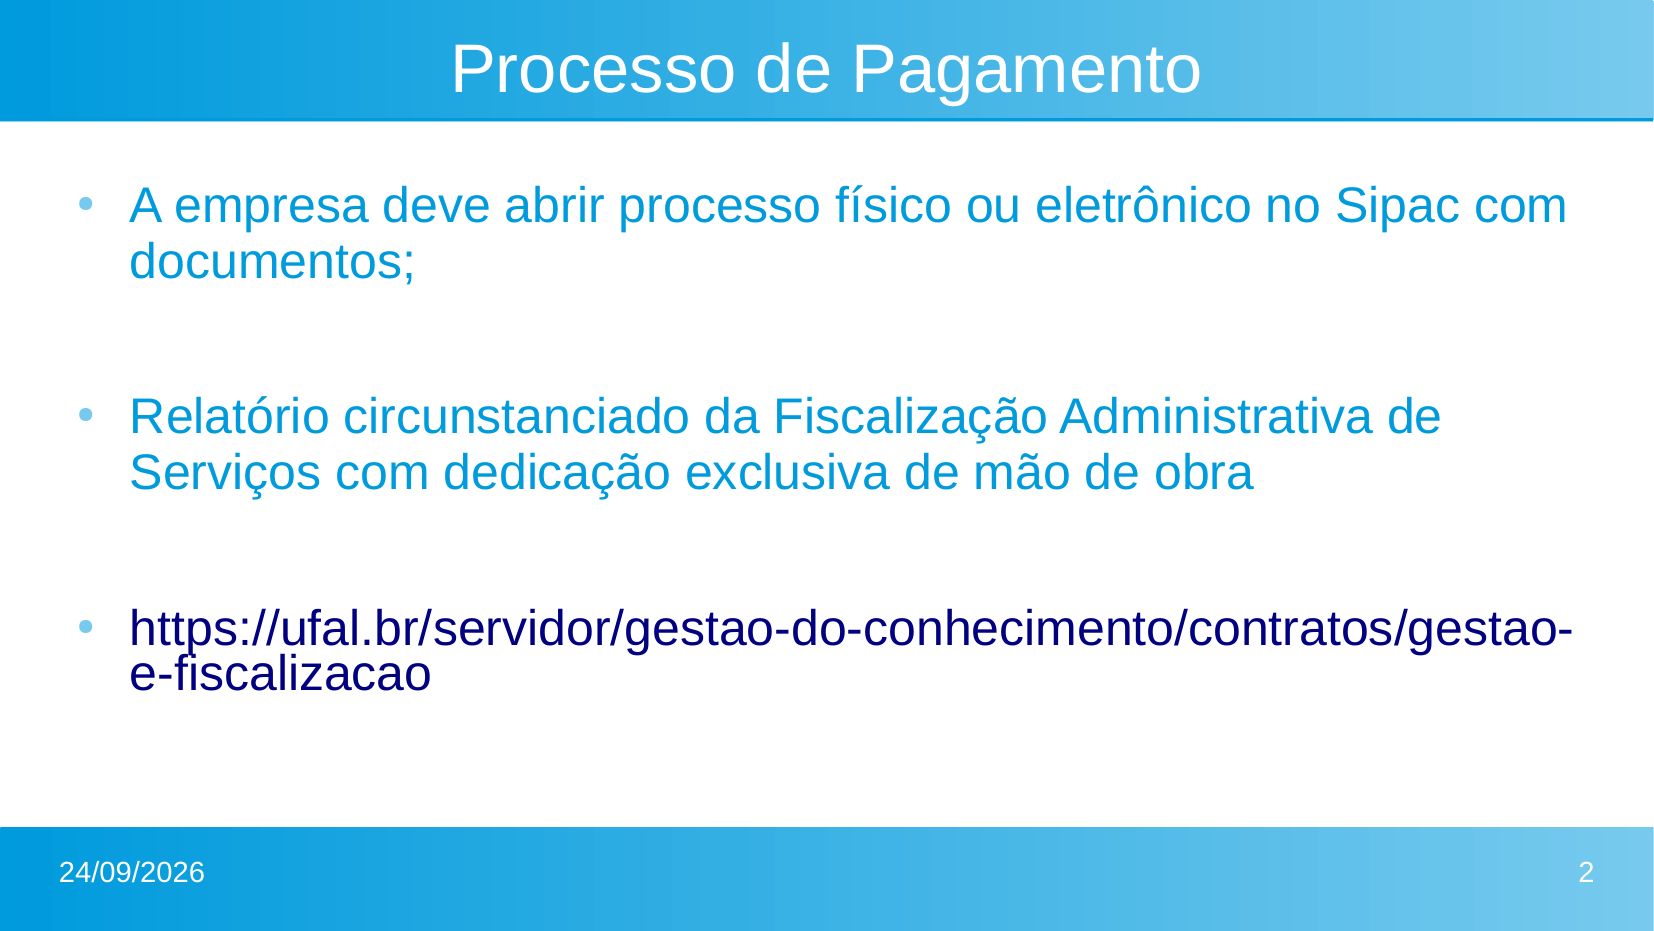

# Processo de Pagamento
A empresa deve abrir processo físico ou eletrônico no Sipac com documentos;
Relatório circunstanciado da Fiscalização Administrativa de Serviços com dedicação exclusiva de mão de obra
https://ufal.br/servidor/gestao-do-conhecimento/contratos/gestao-e-fiscalizacao
2